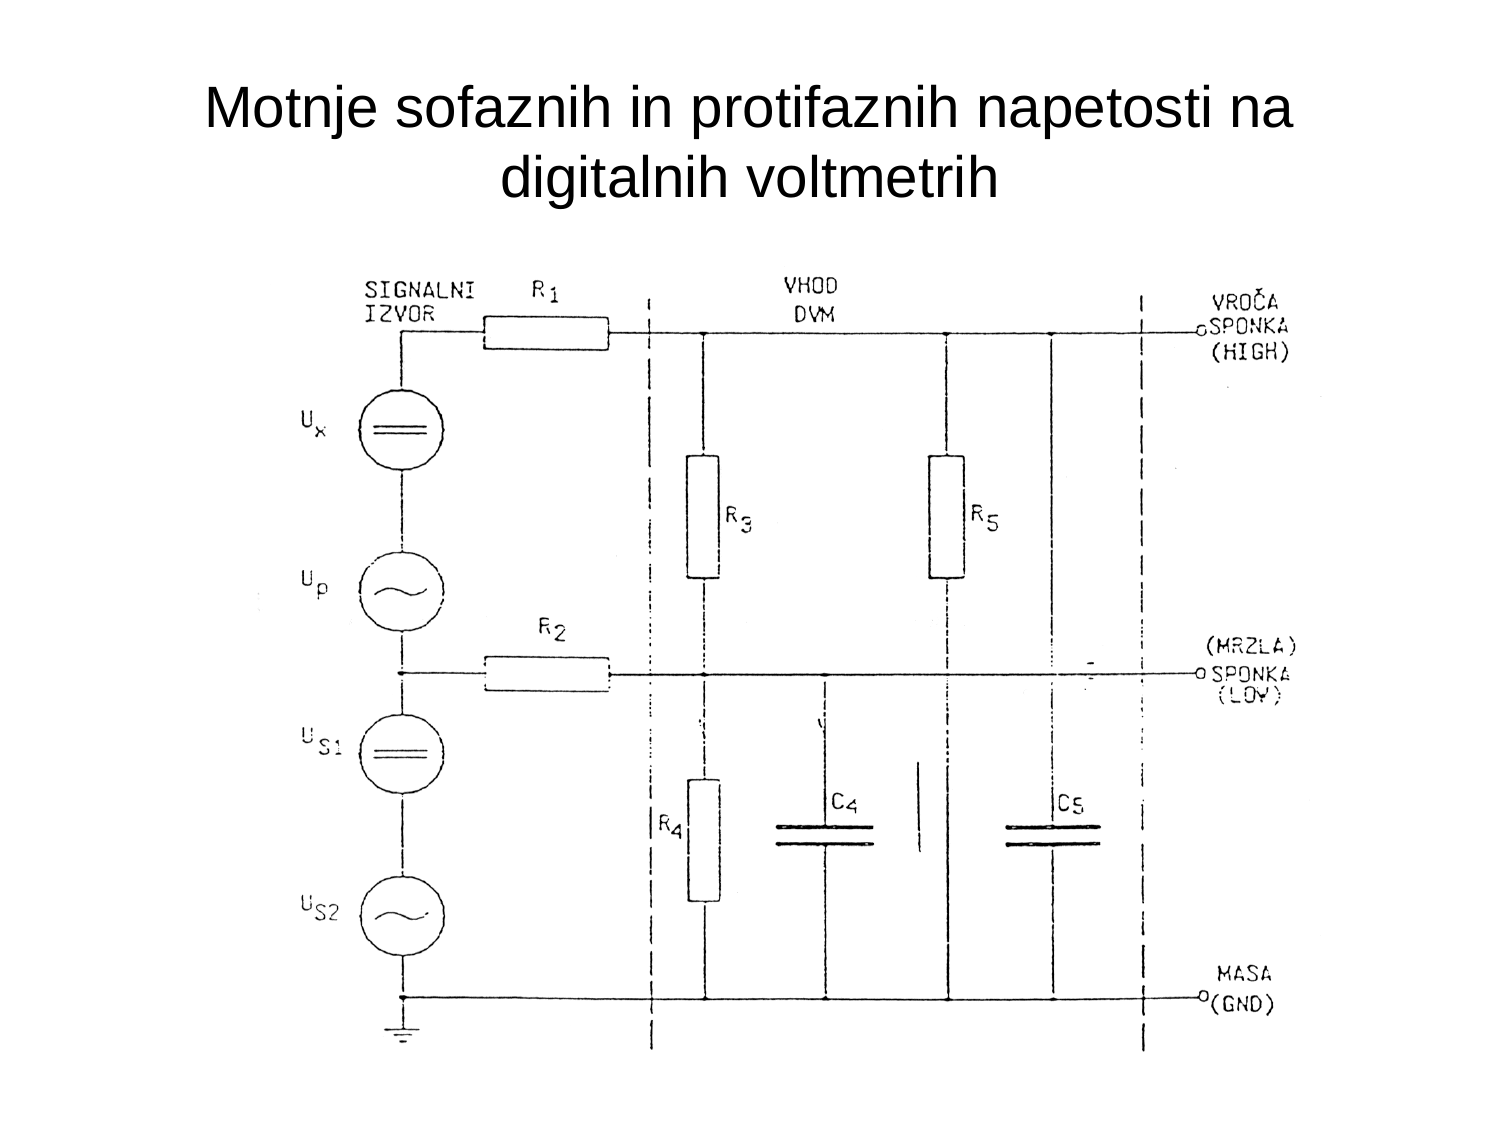

# Motnje sofaznih in protifaznih napetosti na digitalnih voltmetrih